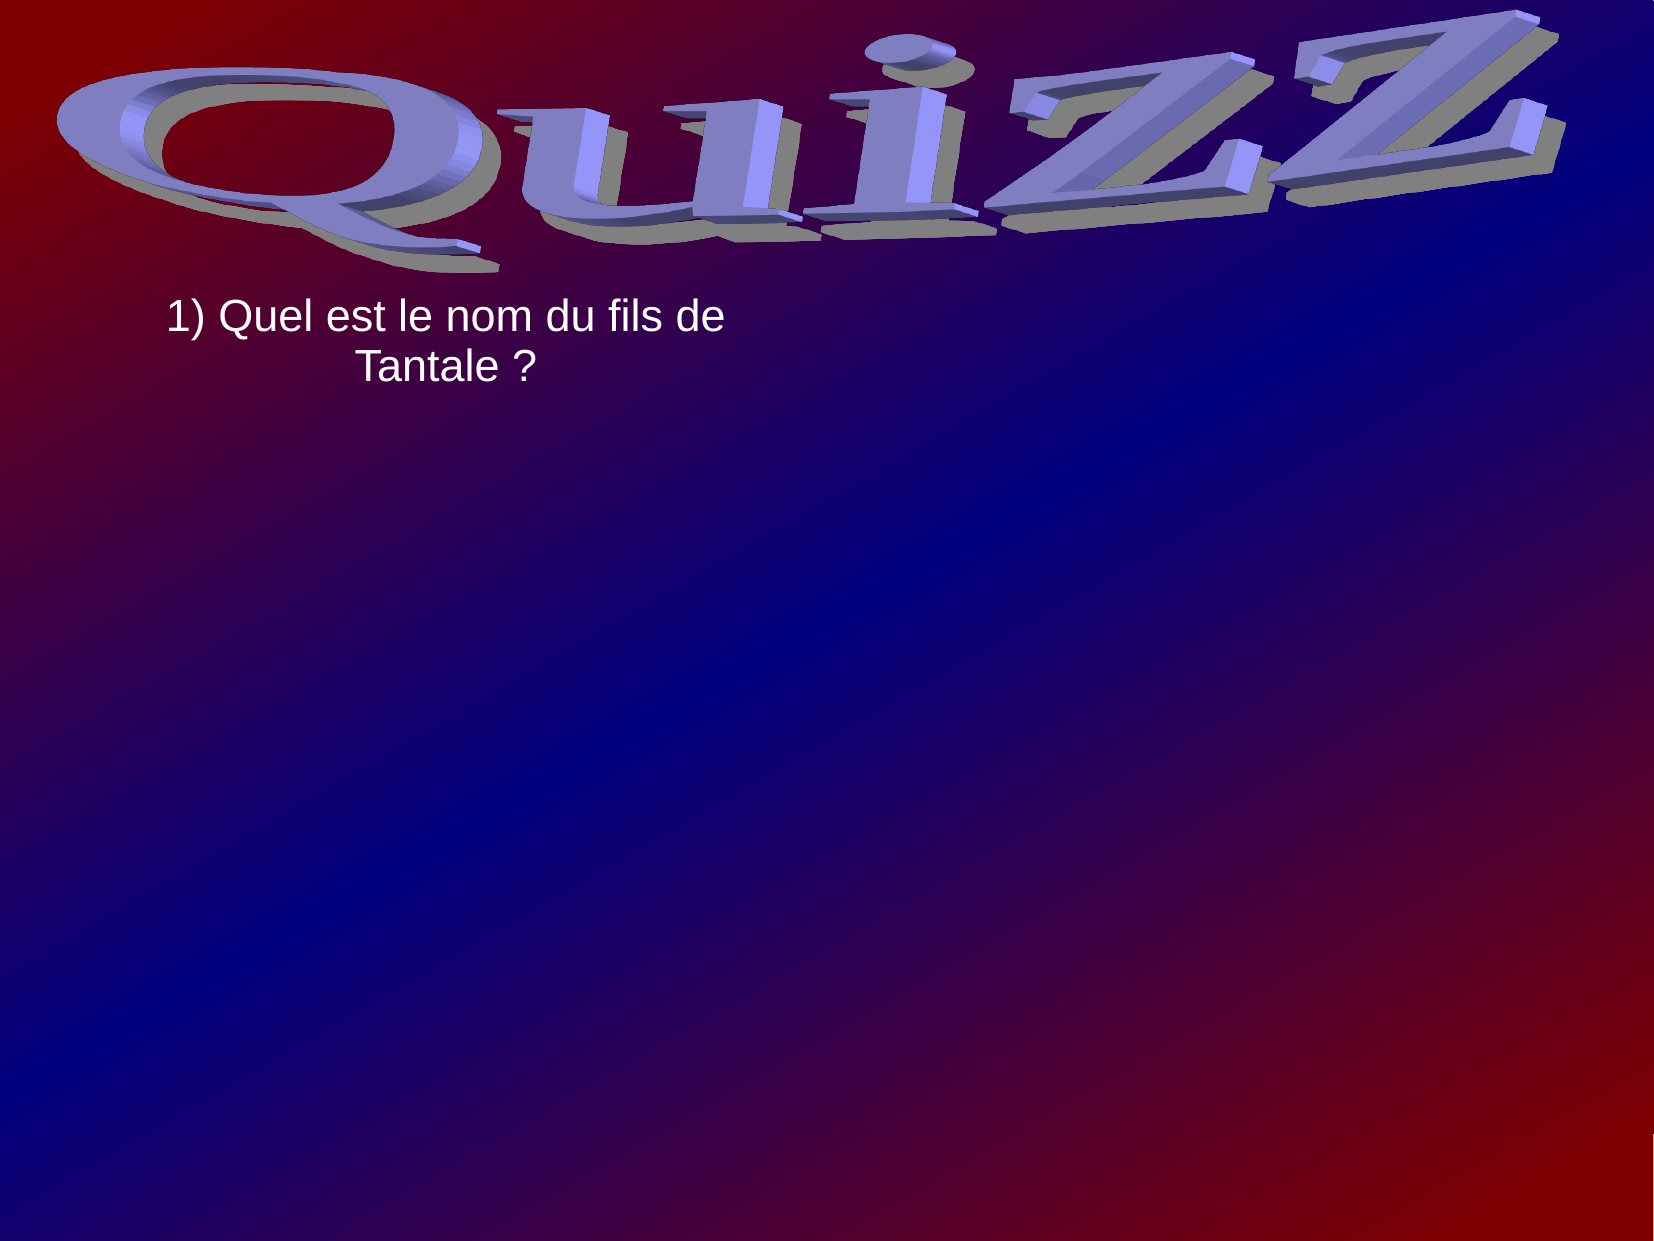

Quizz
# 1) Quel est le nom du fils de Tantale ?